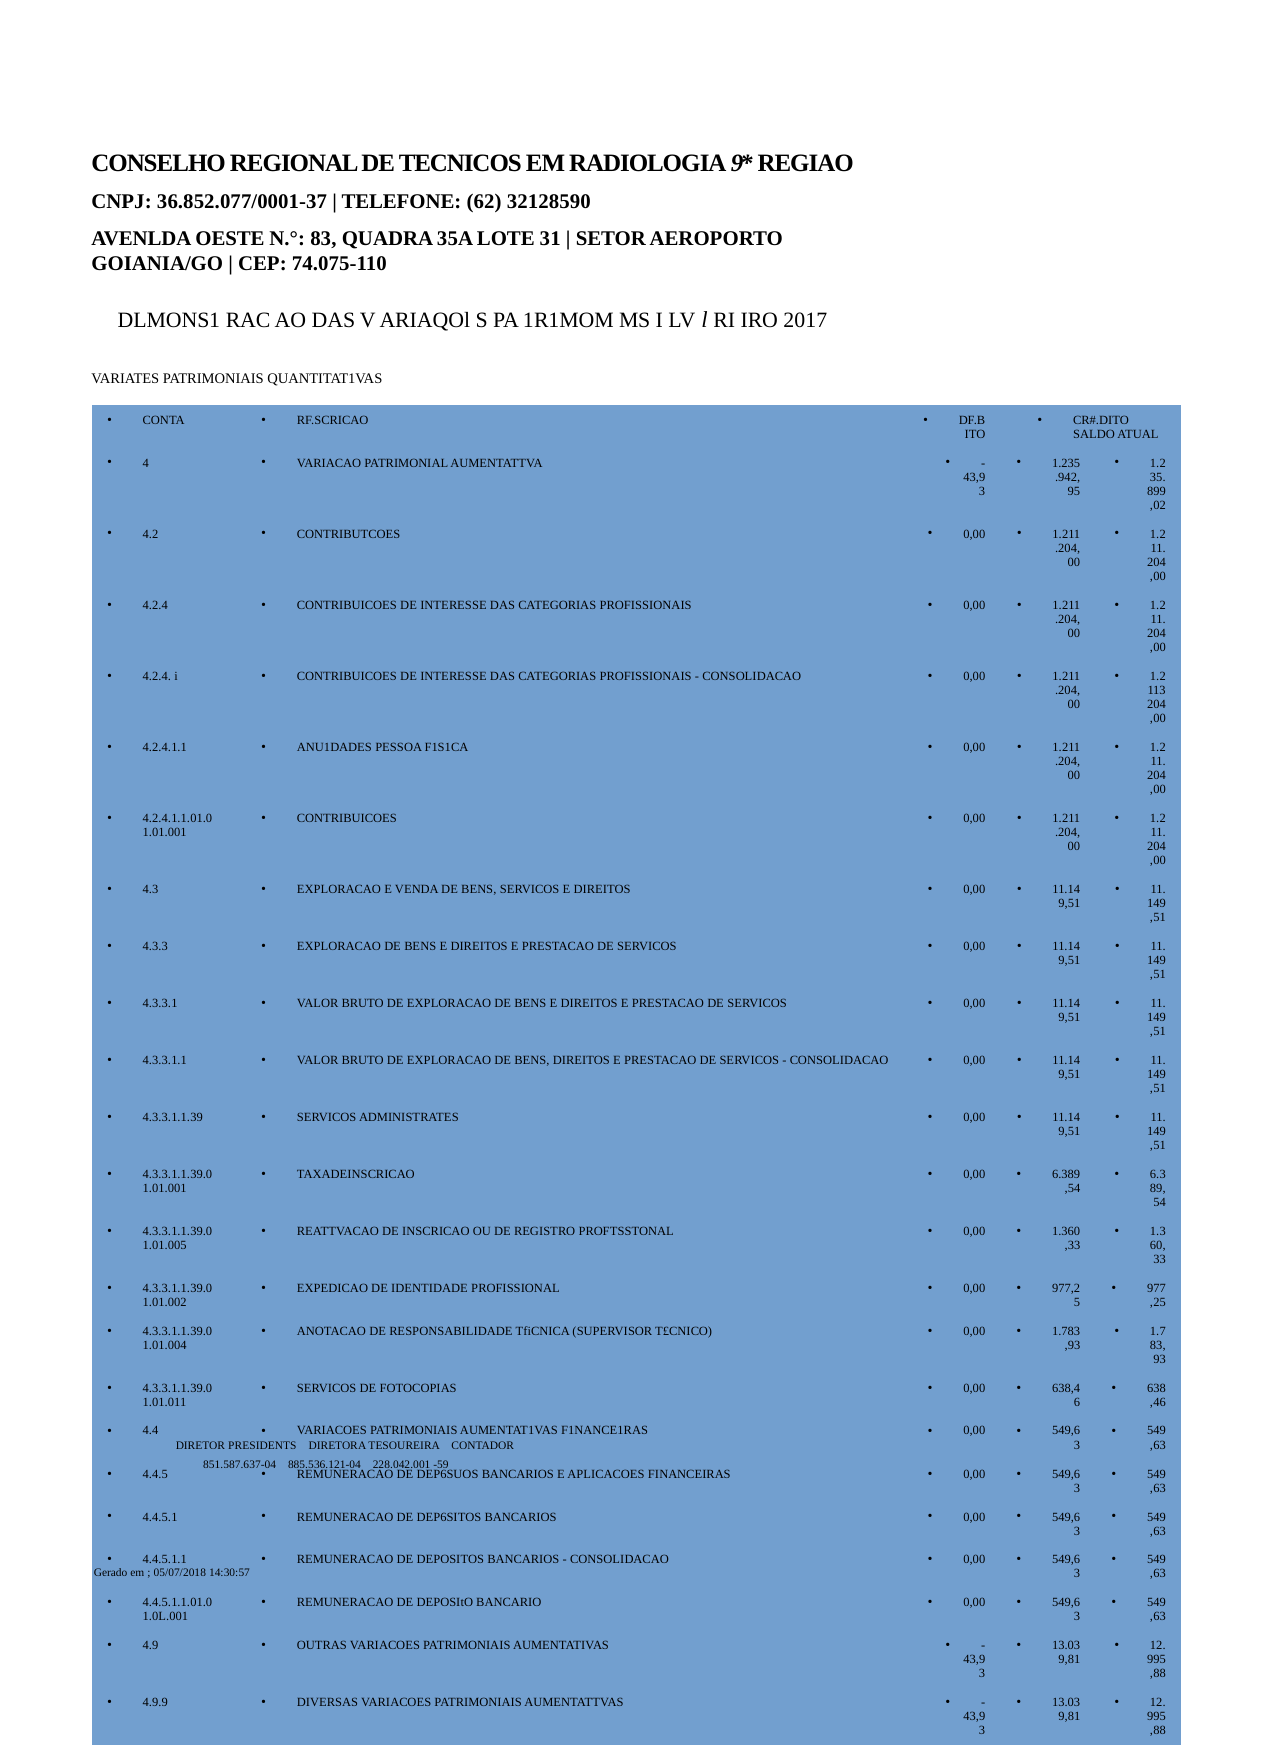

CONSELHO REGIONAL DE TECNICOS EM RADIOLOGIA 9* REGIAO
CNPJ: 36.852.077/0001-37 | TELEFONE: (62) 32128590
AVENLDA OESTE N.°: 83, QUADRA 35A LOTE 31 | SETOR AEROPORTO
GOIANIA/GO | CEP: 74.075-110
DLMONS1 RAC AO DAS V ARIAQOl S PA 1R1MOM MS I LV l RI IRO 2017
VARIATES PATRIMONIAIS QUANTITAT1VAS
| CONTA | rf.scricao | DF.BITO | CR#.DITO SALDO ATUAL | |
| --- | --- | --- | --- | --- |
| 4 | VARIACAO PATRIMONIAL AUMENTATTVA | -43,93 | 1.235.942,95 | 1.235.899,02 |
| 4.2 | CONTRIBUTCOES | 0,00 | 1.211.204,00 | 1.211.204,00 |
| 4.2.4 | CONTRIBUICOES DE INTERESSE DAS CATEGORIAS PROFISSIONAIS | 0,00 | 1.211.204,00 | 1.211.204,00 |
| 4.2.4. i | CONTRIBUICOES DE INTERESSE DAS CATEGORIAS PROFISSIONAIS - CONSOLIDACAO | 0,00 | 1.211.204,00 | 1.2113204,00 |
| 4.2.4.1.1 | ANU1DADES PESSOA F1S1CA | 0,00 | 1.211.204,00 | 1.211.204,00 |
| 4.2.4.1.1.01.01.01.001 | CONTRIBUICOES | 0,00 | 1.211.204,00 | 1.211.204,00 |
| 4.3 | EXPLORACAO E VENDA DE BENS, SERVICOS E DIREITOS | 0,00 | 11.149,51 | 11.149,51 |
| 4.3.3 | EXPLORACAO DE BENS E DIREITOS E PRESTACAO DE SERVICOS | 0,00 | 11.149,51 | 11.149,51 |
| 4.3.3.1 | VALOR BRUTO DE EXPLORACAO DE BENS E DIREITOS E PRESTACAO DE SERVICOS | 0,00 | 11.149,51 | 11.149,51 |
| 4.3.3.1.1 | VALOR BRUTO DE EXPLORACAO DE BENS, DIREITOS E PRESTACAO DE SERVICOS - CONSOLIDACAO | 0,00 | 11.149,51 | 11.149,51 |
| 4.3.3.1.1.39 | SERVICOS ADMINISTRATES | 0,00 | 11.149,51 | 11.149,51 |
| 4.3.3.1.1.39.01.01.001 | TAXADEINSCRICAO | 0,00 | 6.389,54 | 6.389,54 |
| 4.3.3.1.1.39.01.01.005 | REATTVACAO DE INSCRICAO OU DE REGISTRO PROFTSSTONAL | 0,00 | 1.360,33 | 1.360,33 |
| 4.3.3.1.1.39.01.01.002 | EXPEDICAO DE IDENTIDADE PROFISSIONAL | 0,00 | 977,25 | 977,25 |
| 4.3.3.1.1.39.01.01.004 | ANOTACAO DE RESPONSABILIDADE TfiCNICA (SUPERVISOR T£CNICO) | 0,00 | 1.783,93 | 1.783,93 |
| 4.3.3.1.1.39.01.01.011 | SERVICOS DE FOTOCOPIAS | 0,00 | 638,46 | 638,46 |
| 4.4 | VARIACOES PATRIMONIAIS AUMENTAT1VAS F1NANCE1RAS | 0,00 | 549,63 | 549,63 |
| 4.4.5 | REMUNERACAO DE DEP6SUOS BANCARIOS E APLICACOES FINANCEIRAS | 0,00 | 549,63 | 549,63 |
| 4.4.5.1 | REMUNERACAO DE DEP6SITOS BANCARIOS | 0,00 | 549,63 | 549,63 |
| 4.4.5.1.1 | REMUNERACAO de depOsitos bancArios - CONSOLIDACAO | 0,00 | 549,63 | 549,63 |
| 4.4.5.1.1.01.01.0L.001 | REMUNERACAO DE DEPOSItO BANCARIO | 0,00 | 549,63 | 549,63 |
| 4.9 | OUTRAS VARIACOES PATRIMONIAIS AUMENTATIVAS | -43,93 | 13.039,81 | 12.995,88 |
| 4.9.9 | DIVERSAS VARIACOES PATRIMONIAIS AUMENTATTVAS | -43,93 | 13.039,81 | 12.995,88 |
DIRETOR PRESIDENTS DIRETORA TESOUREIRA CONTADOR
851.587.637-04 885.536.121-04 228.042.001 -59
Gerado em ; 05/07/2018 14:30:57